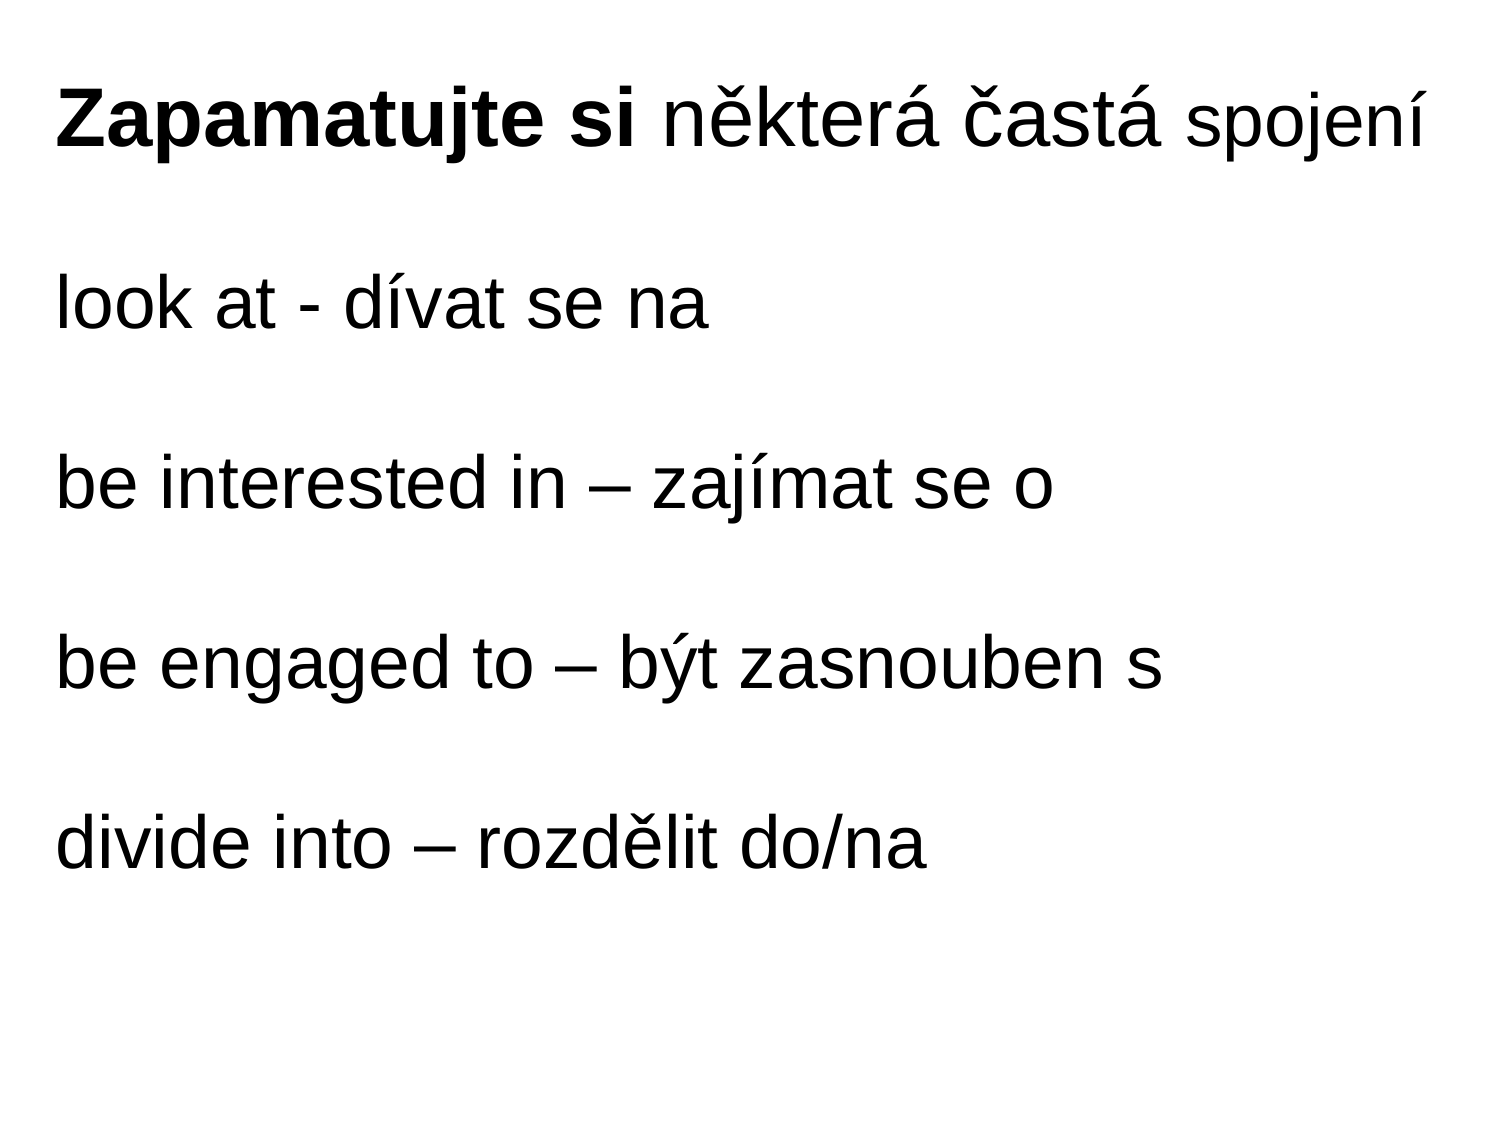

Zapamatujte si některá častá spojení
look at - dívat se na
be interested in – zajímat se o
be engaged to – být zasnouben s
divide into – rozdělit do/na